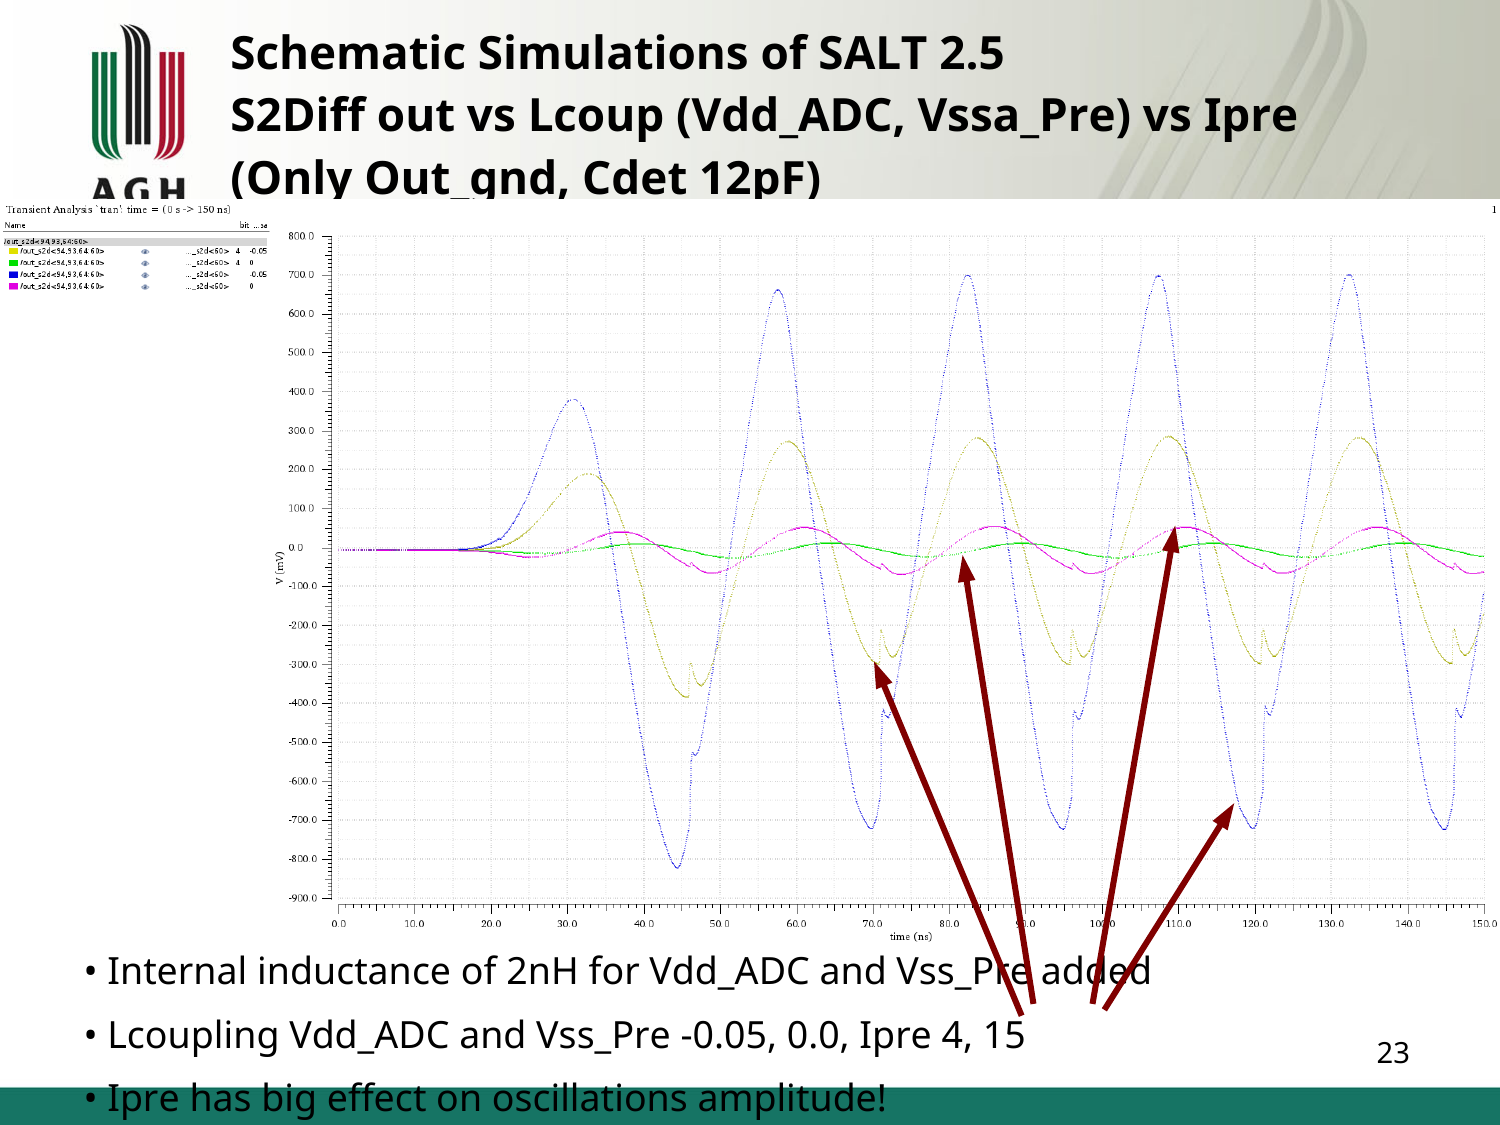

Schematic Simulations of SALT 2.5
S2Diff out vs Lcoup (Vdd_ADC, Vssa_Pre) vs Ipre
(Only Out_gnd, Cdet 12pF)
# Internal inductance of 2nH for Vdd_ADC and Vss_Pre added
 Lcoupling Vdd_ADC and Vss_Pre -0.05, 0.0, Ipre 4, 15
 Ipre has big effect on oscillations amplitude!
23